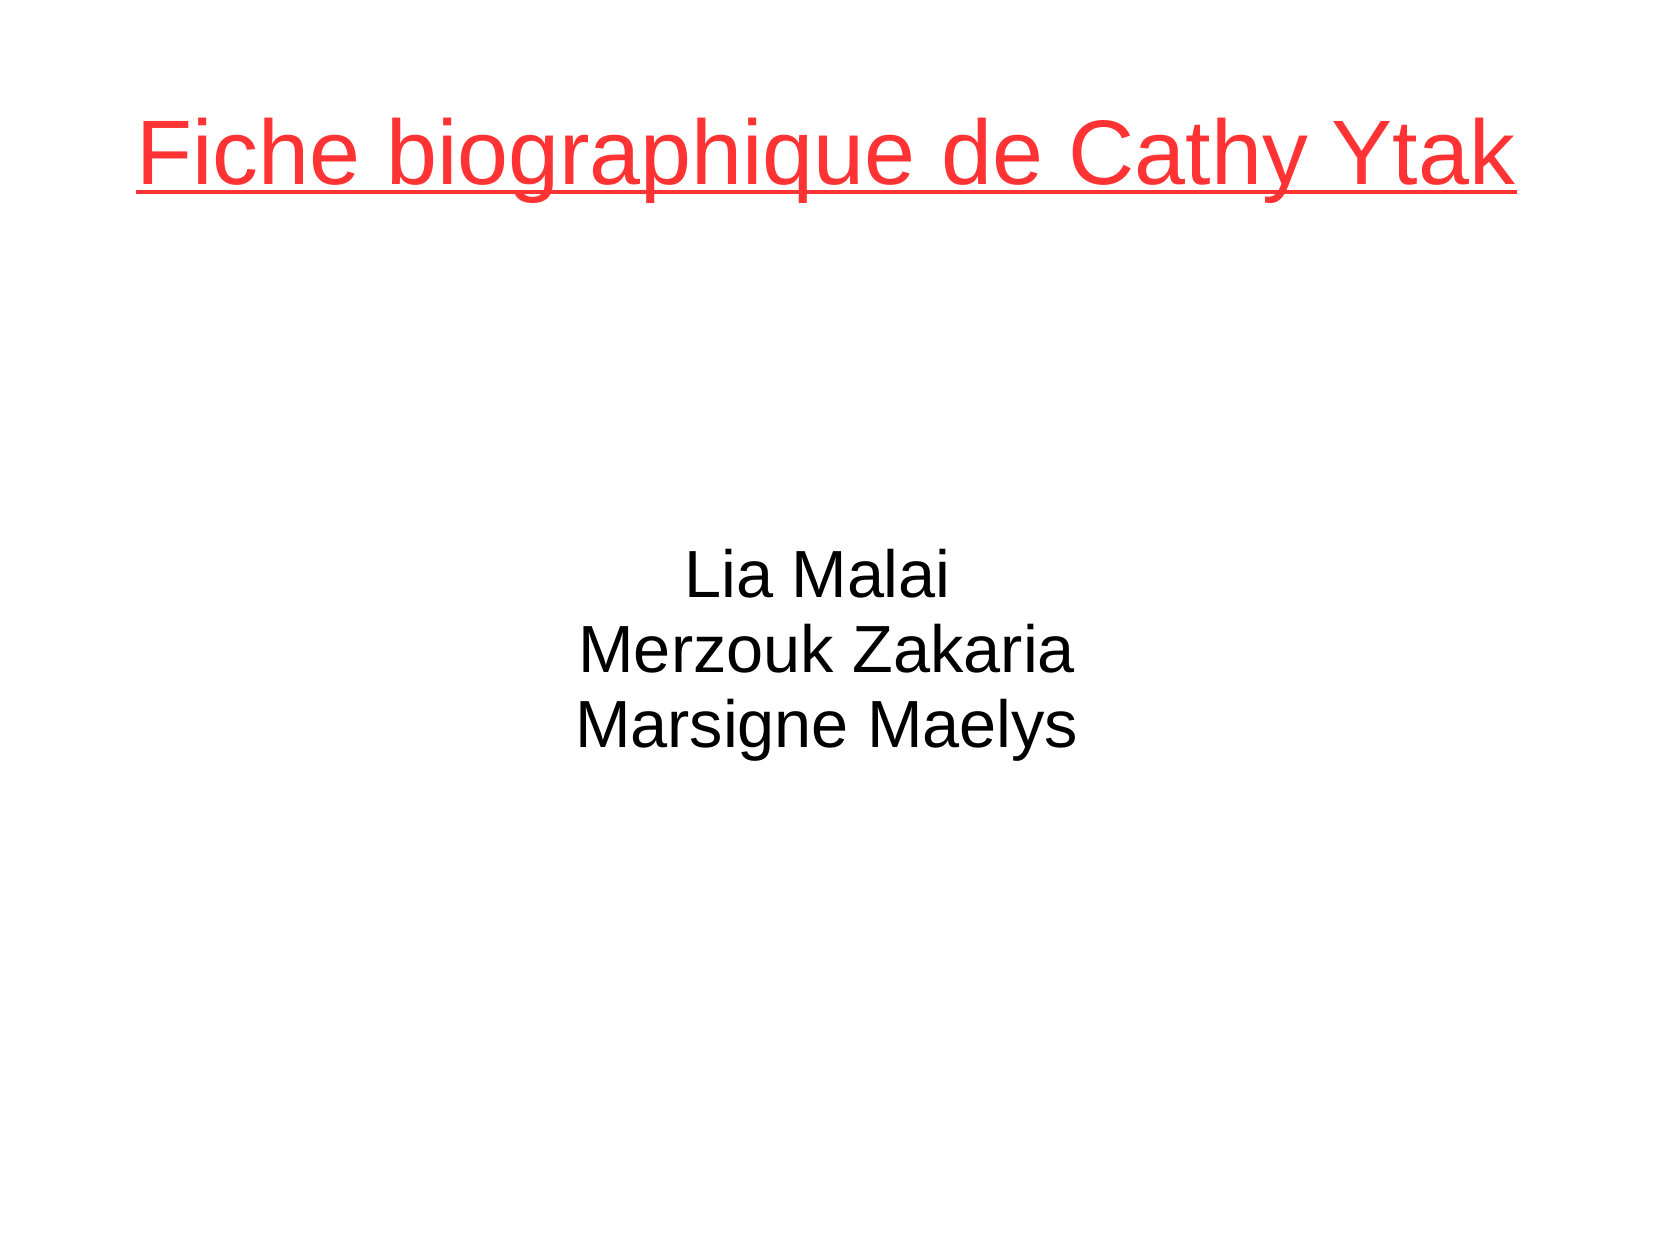

# Fiche biographique de Cathy Ytak
Lia Malai
Merzouk Zakaria
Marsigne Maelys